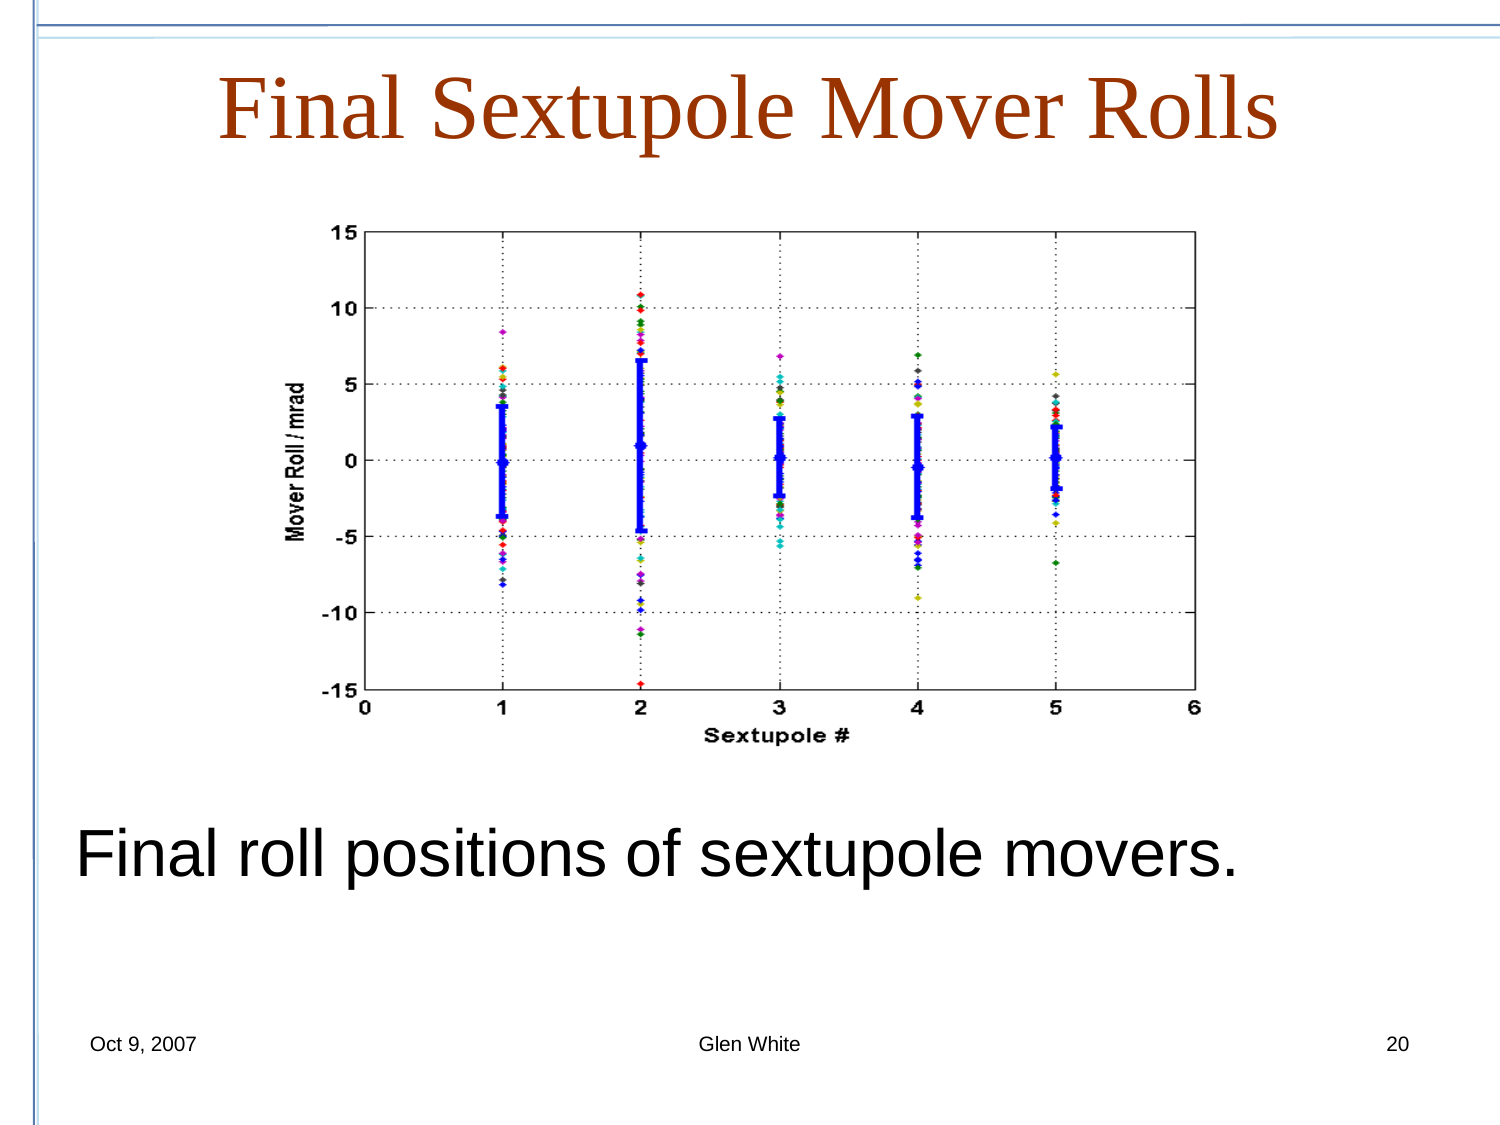

# Final Sextupole Mover Rolls
Final roll positions of sextupole movers.
Glen White
20